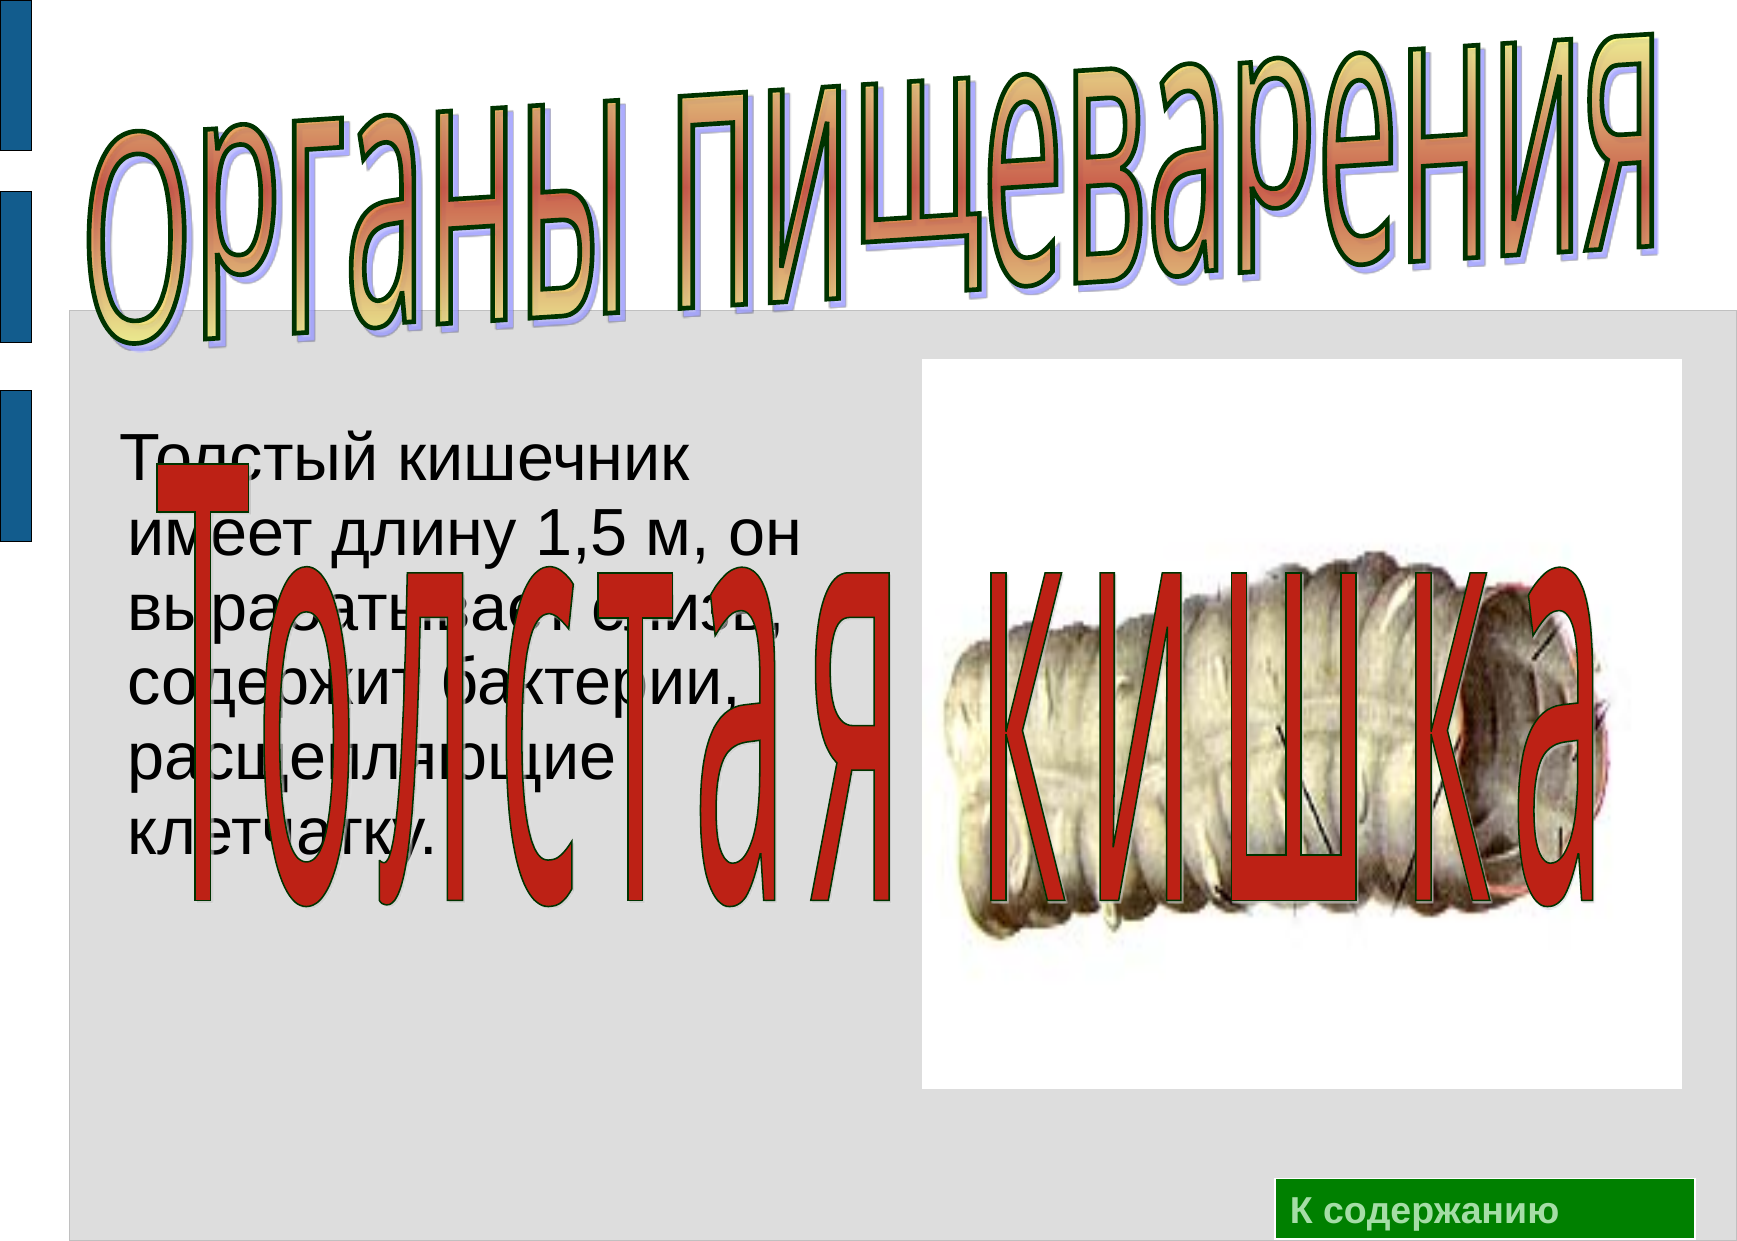

Органы пищеварения
# Толстый кишечник  имеет длину 1,5 м, он вырабатывает слизь, содержит бактерии, расщепляющие клетчатку.
Толстая кишка
К содержанию